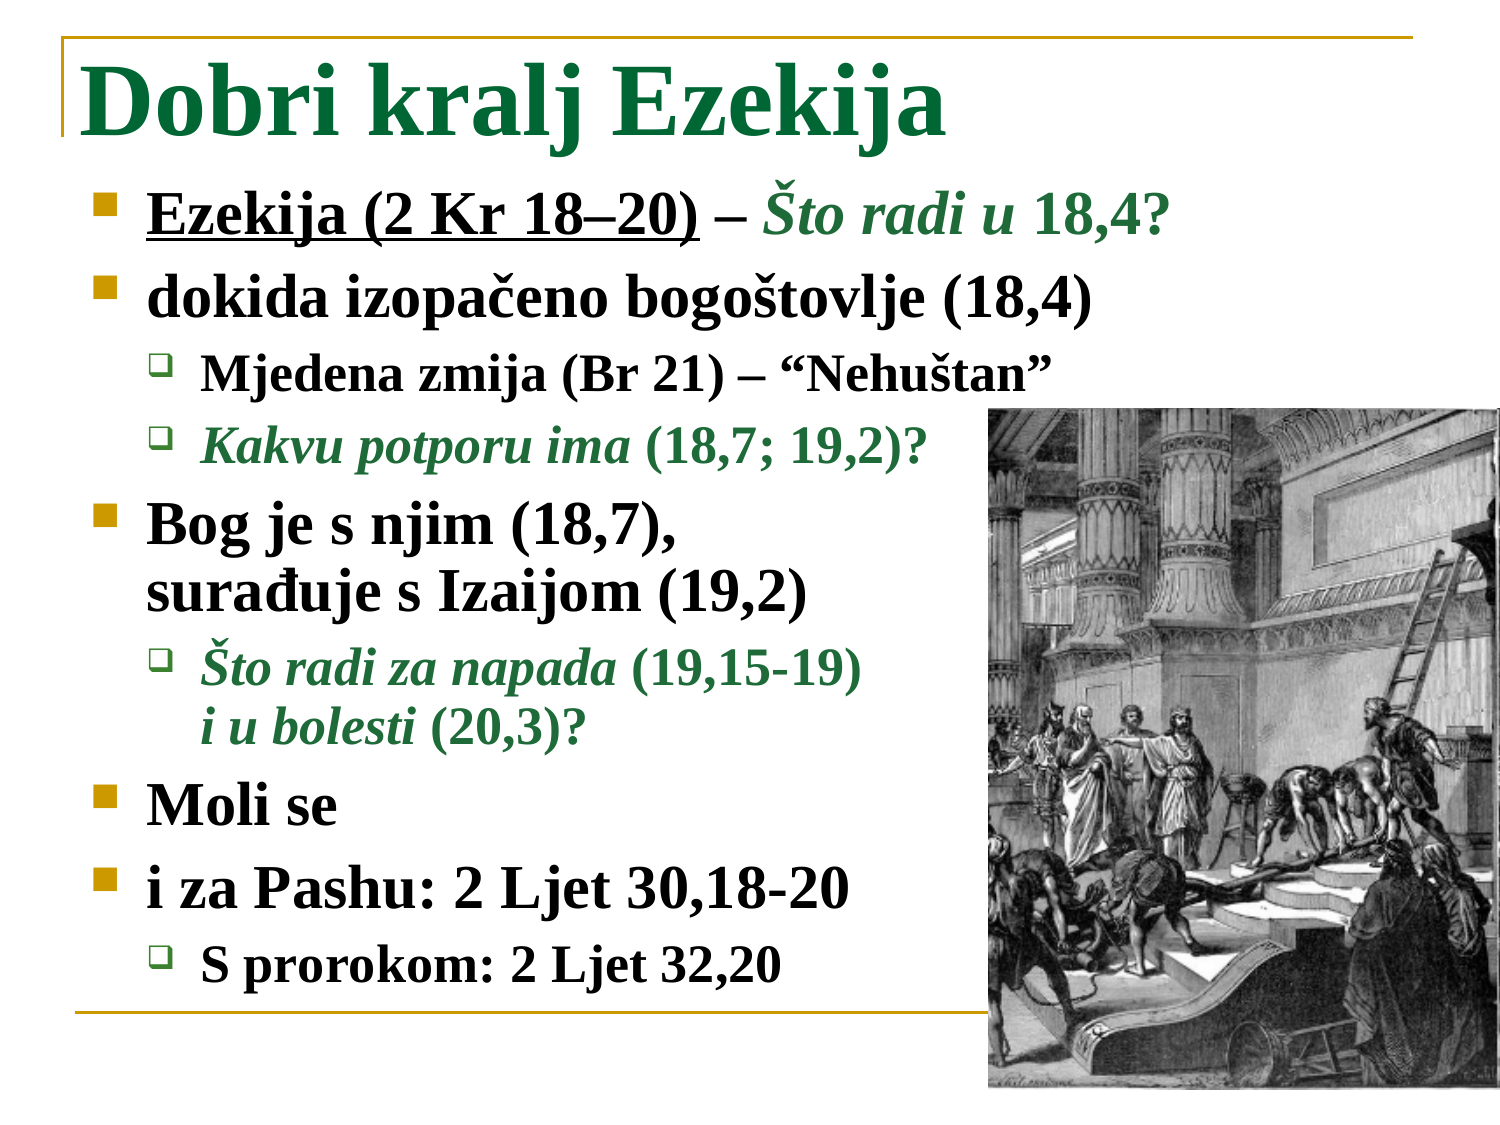

# Dobri kralj Ezekija
Ezekija (2 Kr 18–20) – Što radi u 18,4?
dokida izopačeno bogoštovlje (18,4)
Mjedena zmija (Br 21) – “Nehuštan”
Kakvu potporu ima (18,7; 19,2)?
Bog je s njim (18,7),
surađuje s Izaijom (19,2)
Što radi za napada (19,15-19)
i u bolesti (20,3)?
Moli se
i za Pashu: 2 Ljet 30,18-20
S prorokom: 2 Ljet 32,20